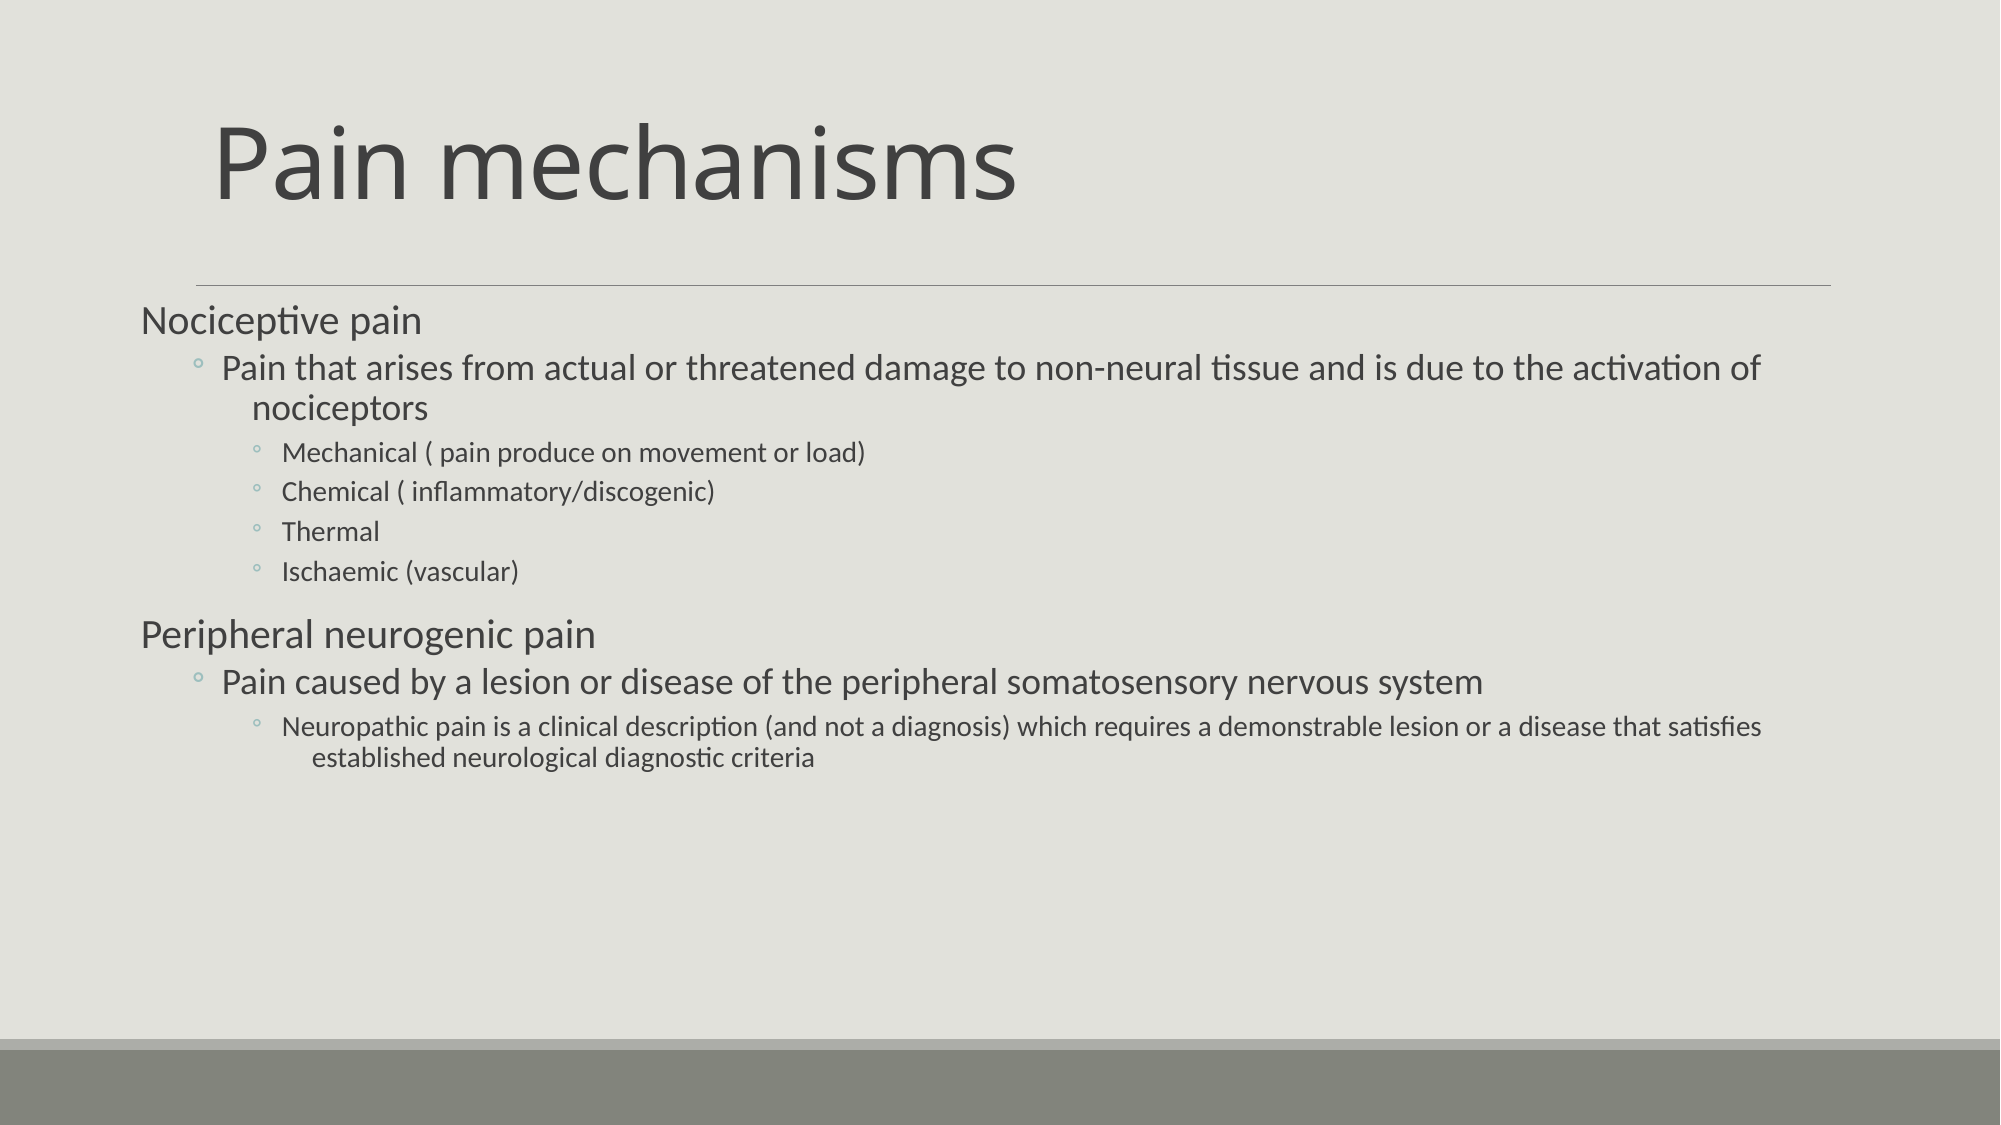

# Pain mechanisms
Nociceptive pain
Pain that arises from actual or threatened damage to non-neural tissue and is due to the activation of nociceptors
Mechanical ( pain produce on movement or load)
Chemical ( inflammatory/discogenic)
Thermal
Ischaemic (vascular)
Peripheral neurogenic pain
Pain caused by a lesion or disease of the peripheral somatosensory nervous system
Neuropathic pain is a clinical description (and not a diagnosis) which requires a demonstrable lesion or a disease that satisfies established neurological diagnostic criteria